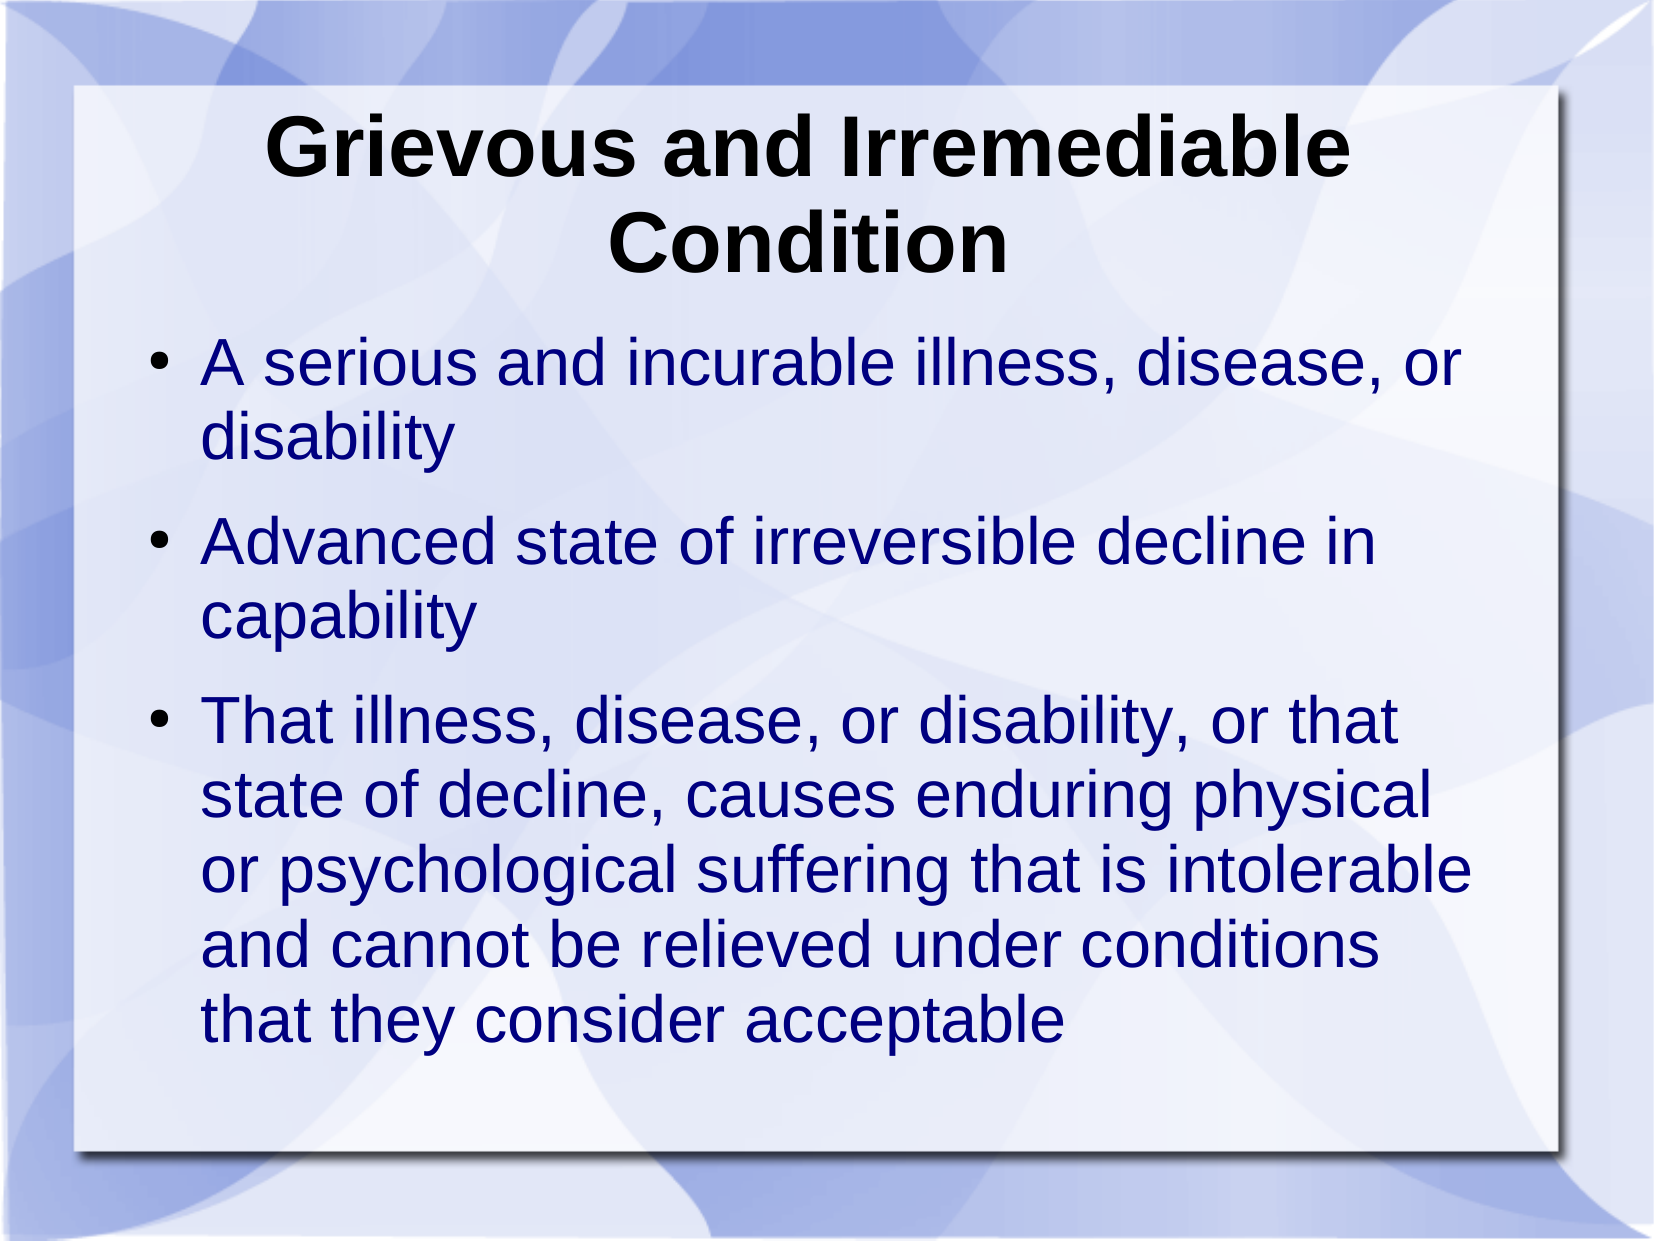

# Grievous and Irremediable Condition
A serious and incurable illness, disease, or disability
Advanced state of irreversible decline in capability
That illness, disease, or disability, or that state of decline, causes enduring physical or psychological suffering that is intolerable and cannot be relieved under conditions that they consider acceptable